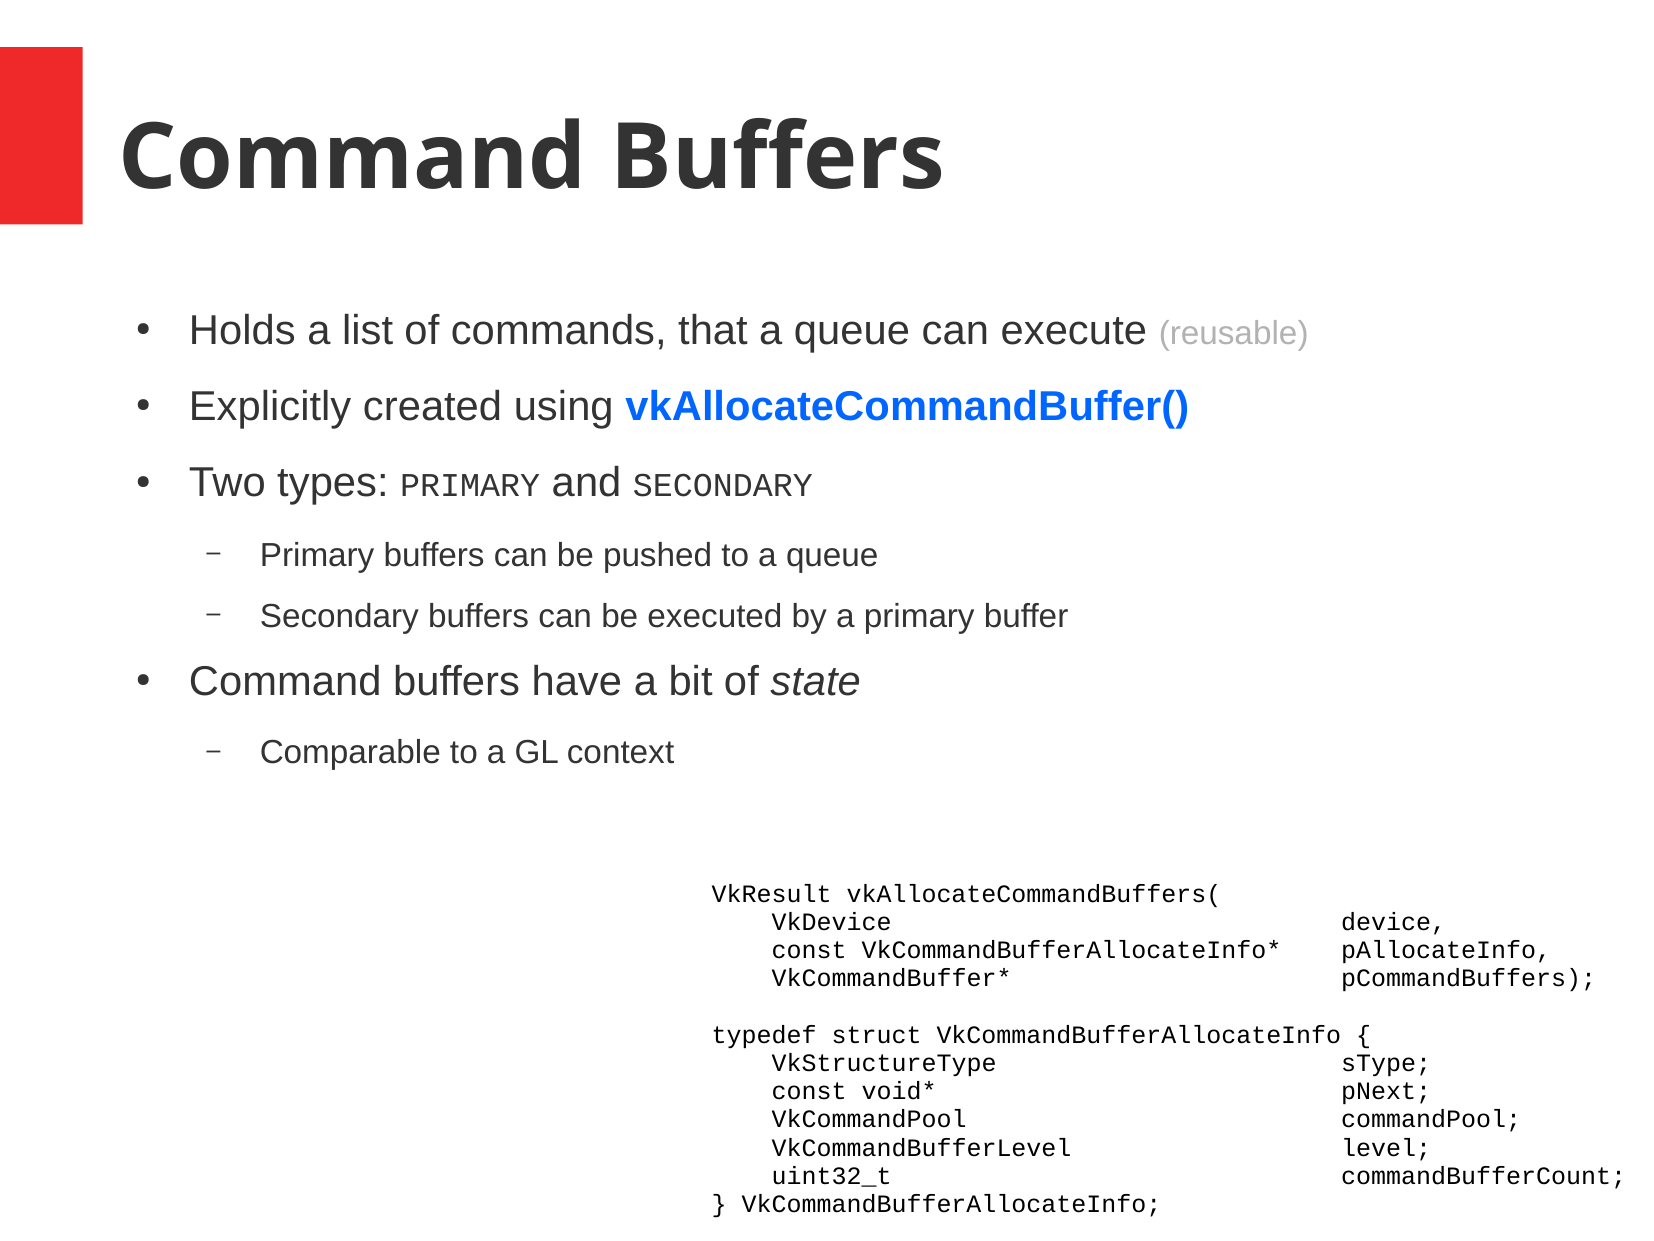

# Command Buffers
Holds a list of commands, that a queue can execute (reusable)
Explicitly created using vkAllocateCommandBuffer()
Two types: PRIMARY and SECONDARY
Primary buffers can be pushed to a queue
Secondary buffers can be executed by a primary buffer
Command buffers have a bit of state
Comparable to a GL context
VkResult vkAllocateCommandBuffers(
 VkDevice device,
 const VkCommandBufferAllocateInfo* pAllocateInfo,
 VkCommandBuffer* pCommandBuffers);
typedef struct VkCommandBufferAllocateInfo {
 VkStructureType sType;
 const void* pNext;
 VkCommandPool commandPool;
 VkCommandBufferLevel level;
 uint32_t commandBufferCount;
} VkCommandBufferAllocateInfo;